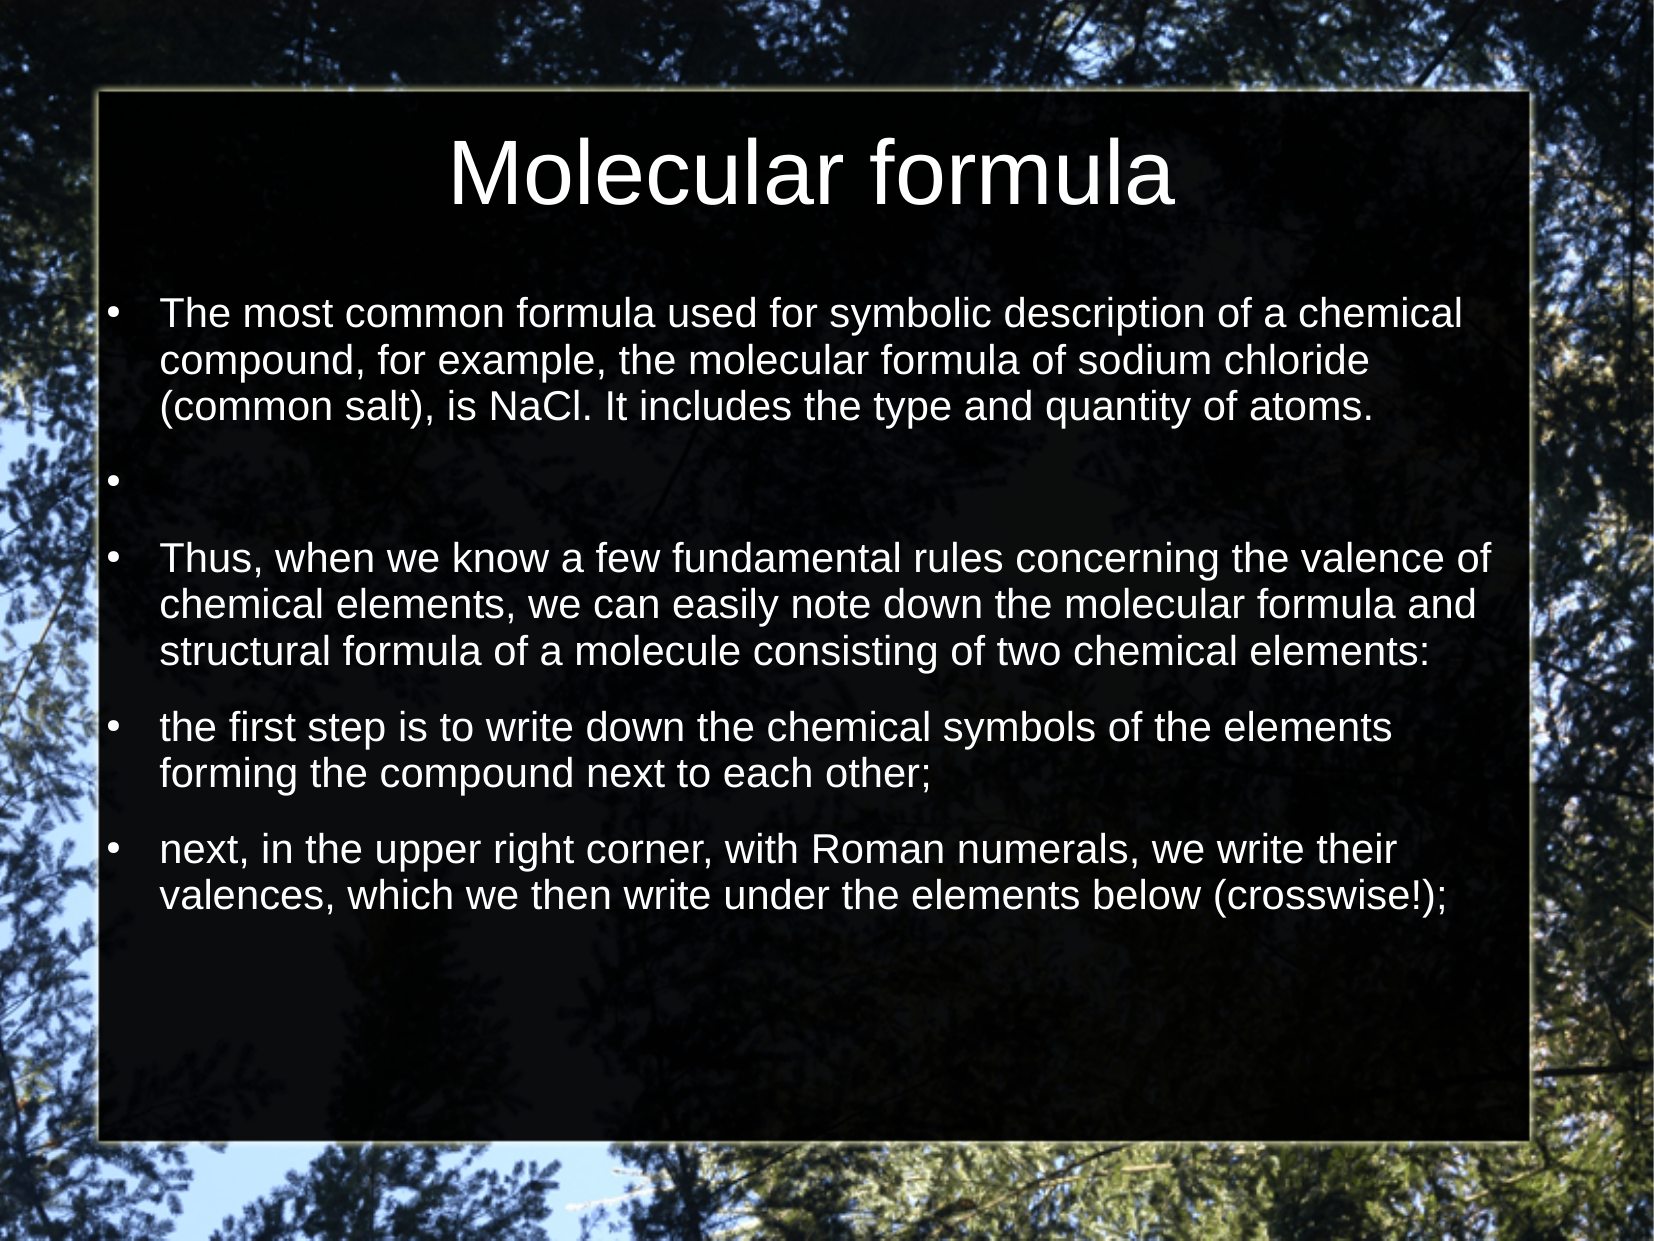

# Molecular formula
The most common formula used for symbolic description of a chemical compound, for example, the molecular formula of sodium chloride (common salt), is NaCl. It includes the type and quantity of atoms.
Thus, when we know a few fundamental rules concerning the valence of chemical elements, we can easily note down the molecular formula and structural formula of a molecule consisting of two chemical elements:
the first step is to write down the chemical symbols of the elements forming the compound next to each other;
next, in the upper right corner, with Roman numerals, we write their valences, which we then write under the elements below (crosswise!);